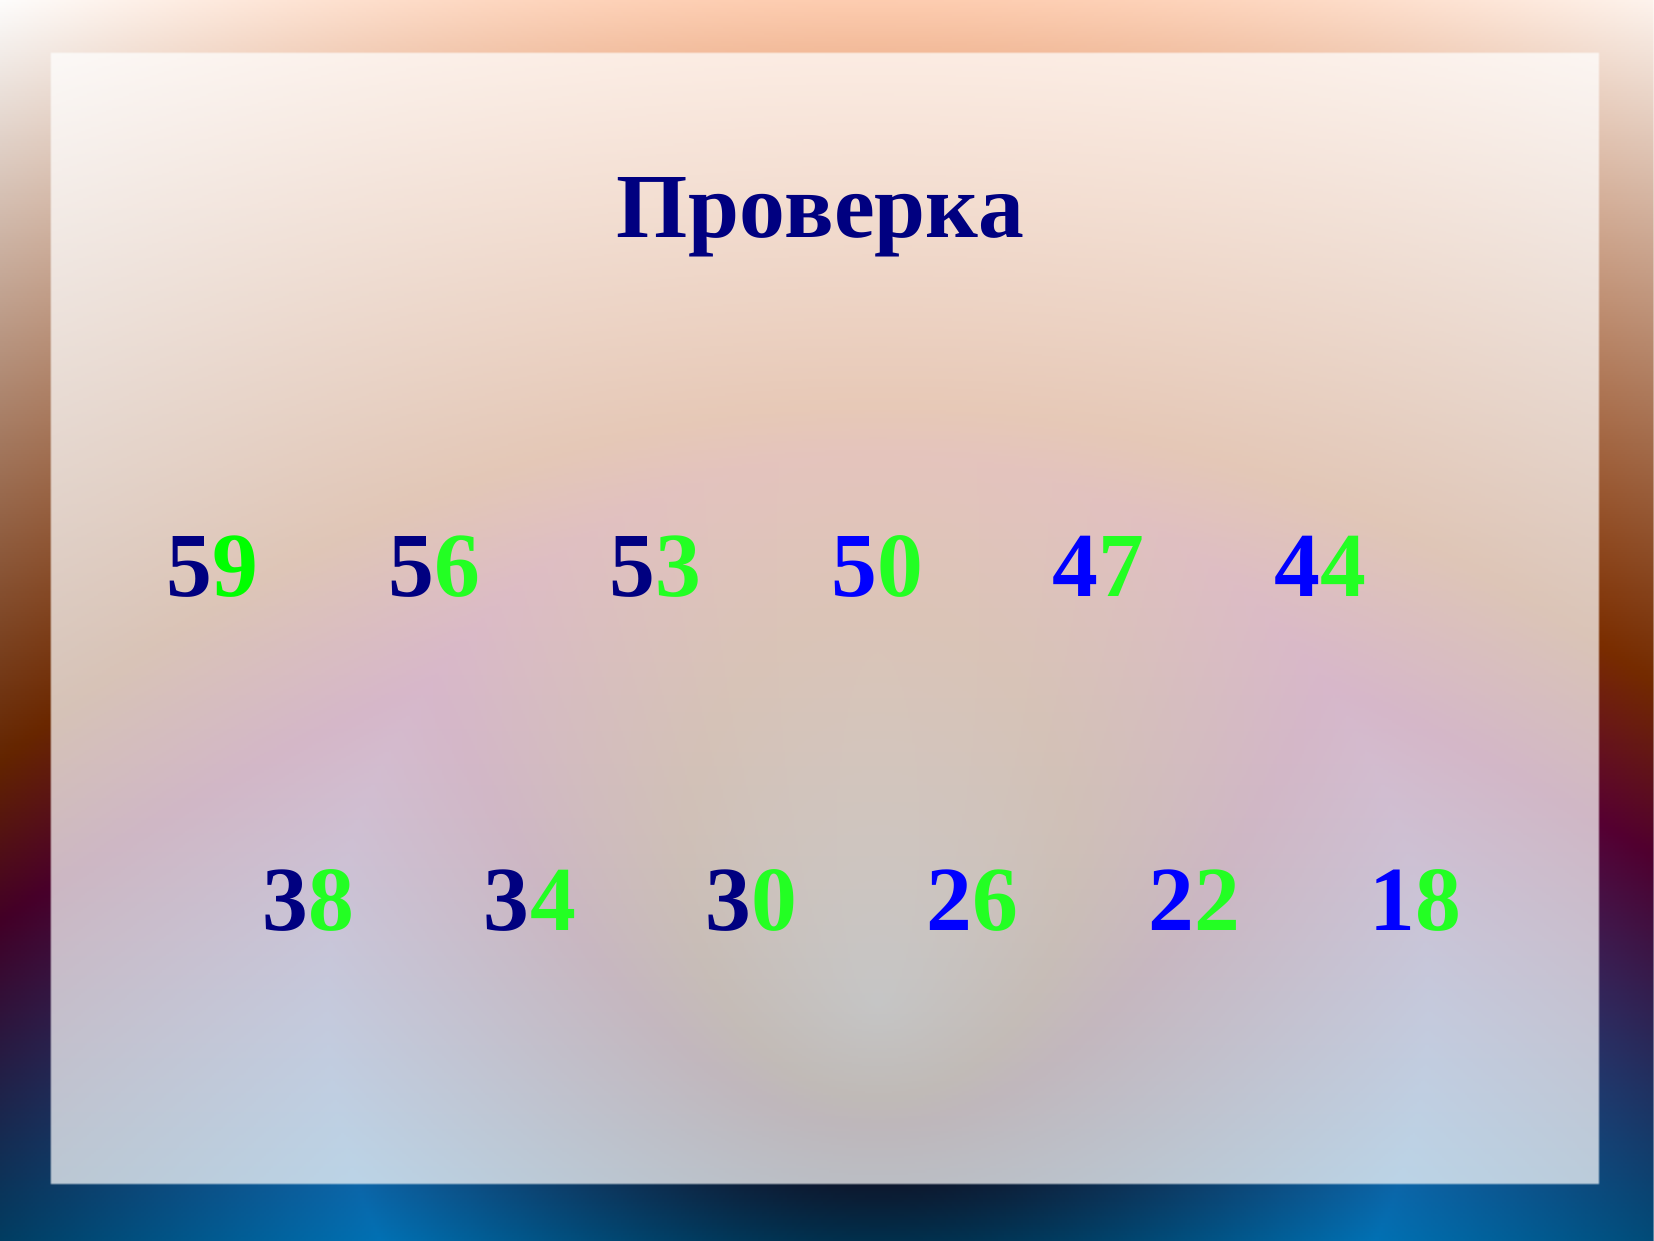

Проверка
# 59		56		53 		50		47		44
38		34		30		26		22		18